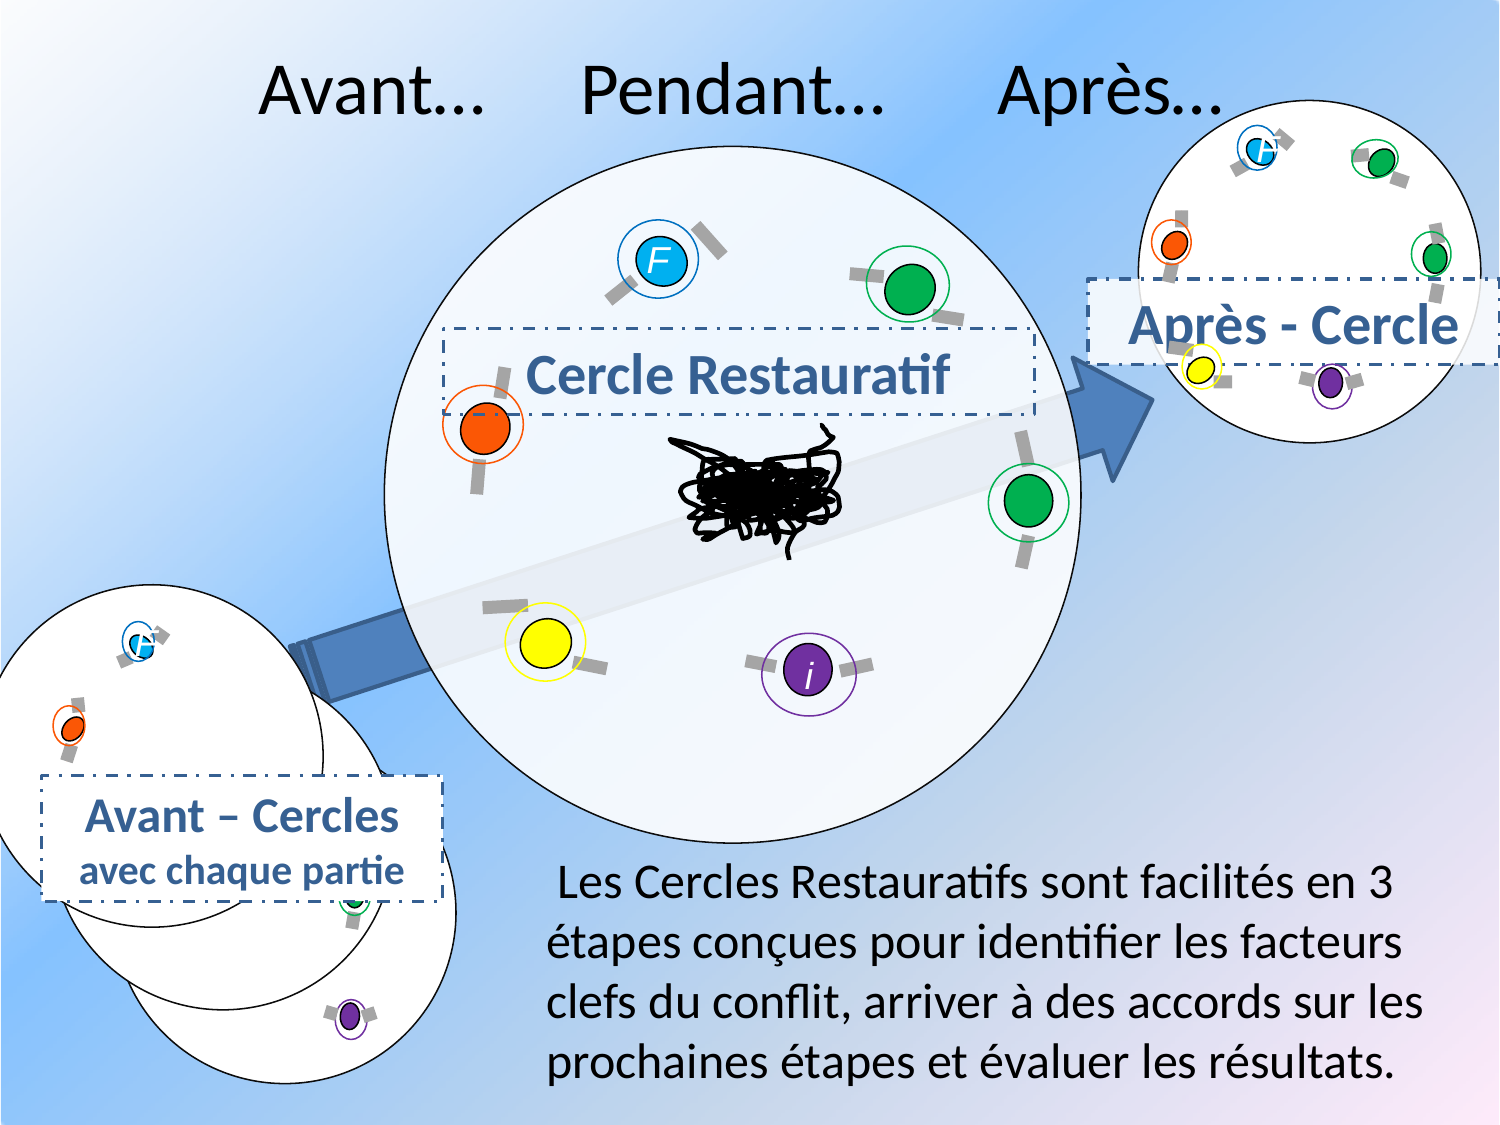

Avant…
Pendant…
Après…
F
F
Après - Cercle
Cercle Restauratif
F
i
F
Avant – Cercles
avec chaque partie
F
 Les Cercles Restauratifs sont facilités en 3 étapes conçues pour identifier les facteurs clefs du conflit, arriver à des accords sur les prochaines étapes et évaluer les résultats.